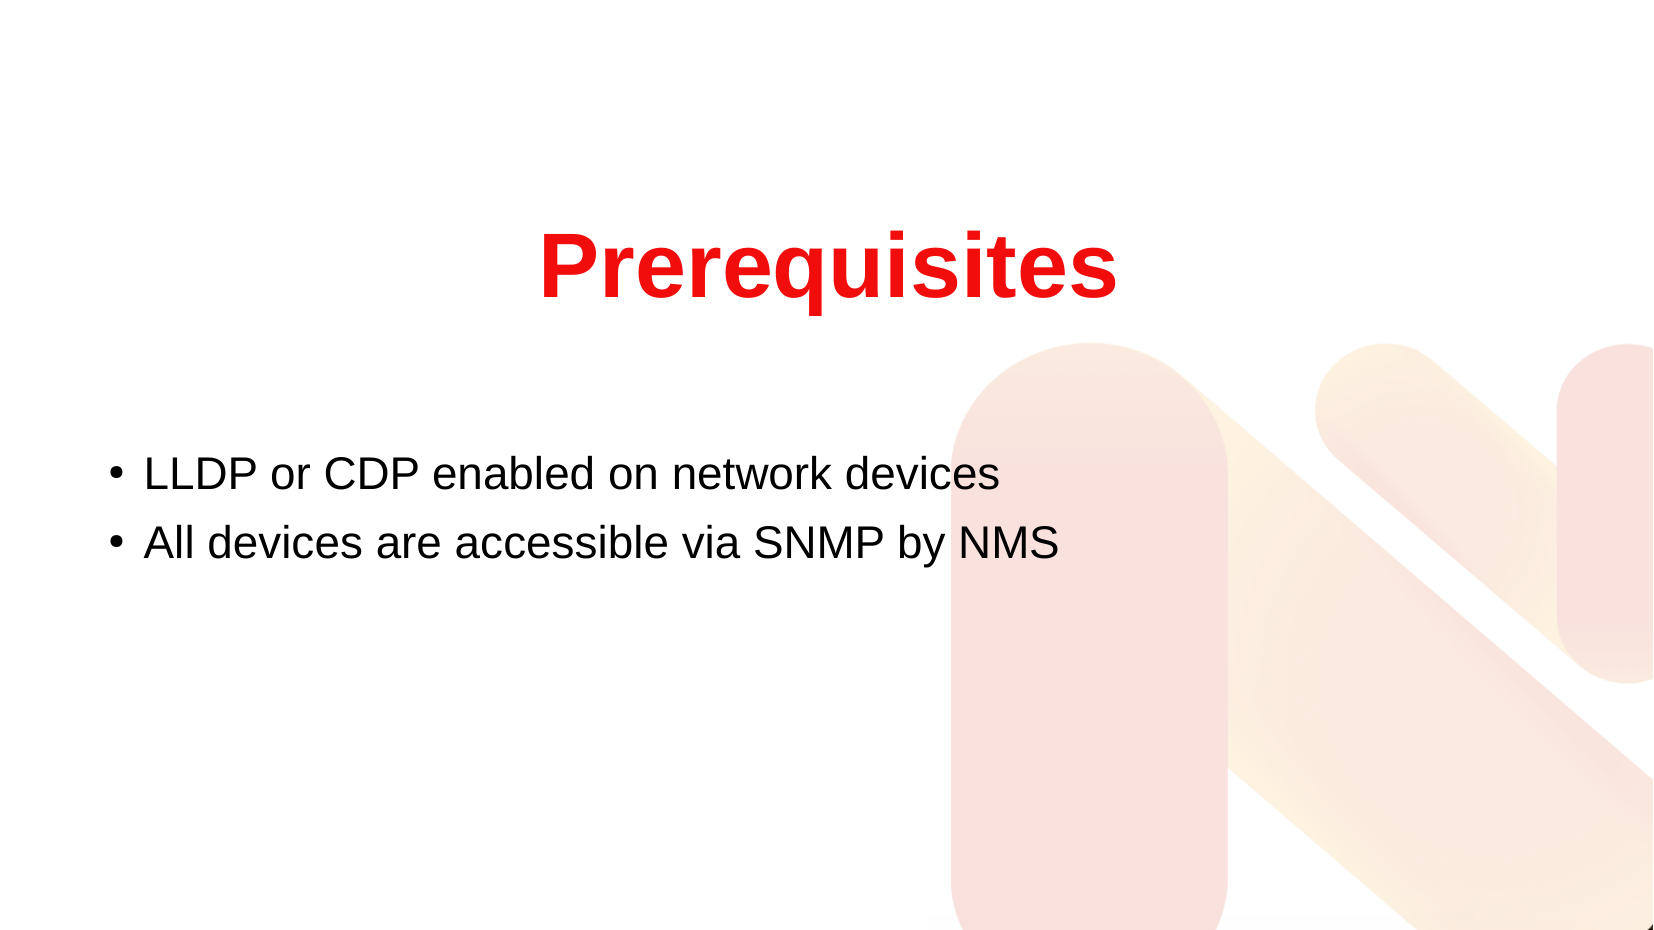

# Prerequisites
LLDP or CDP enabled on network devices
All devices are accessible via SNMP by NMS